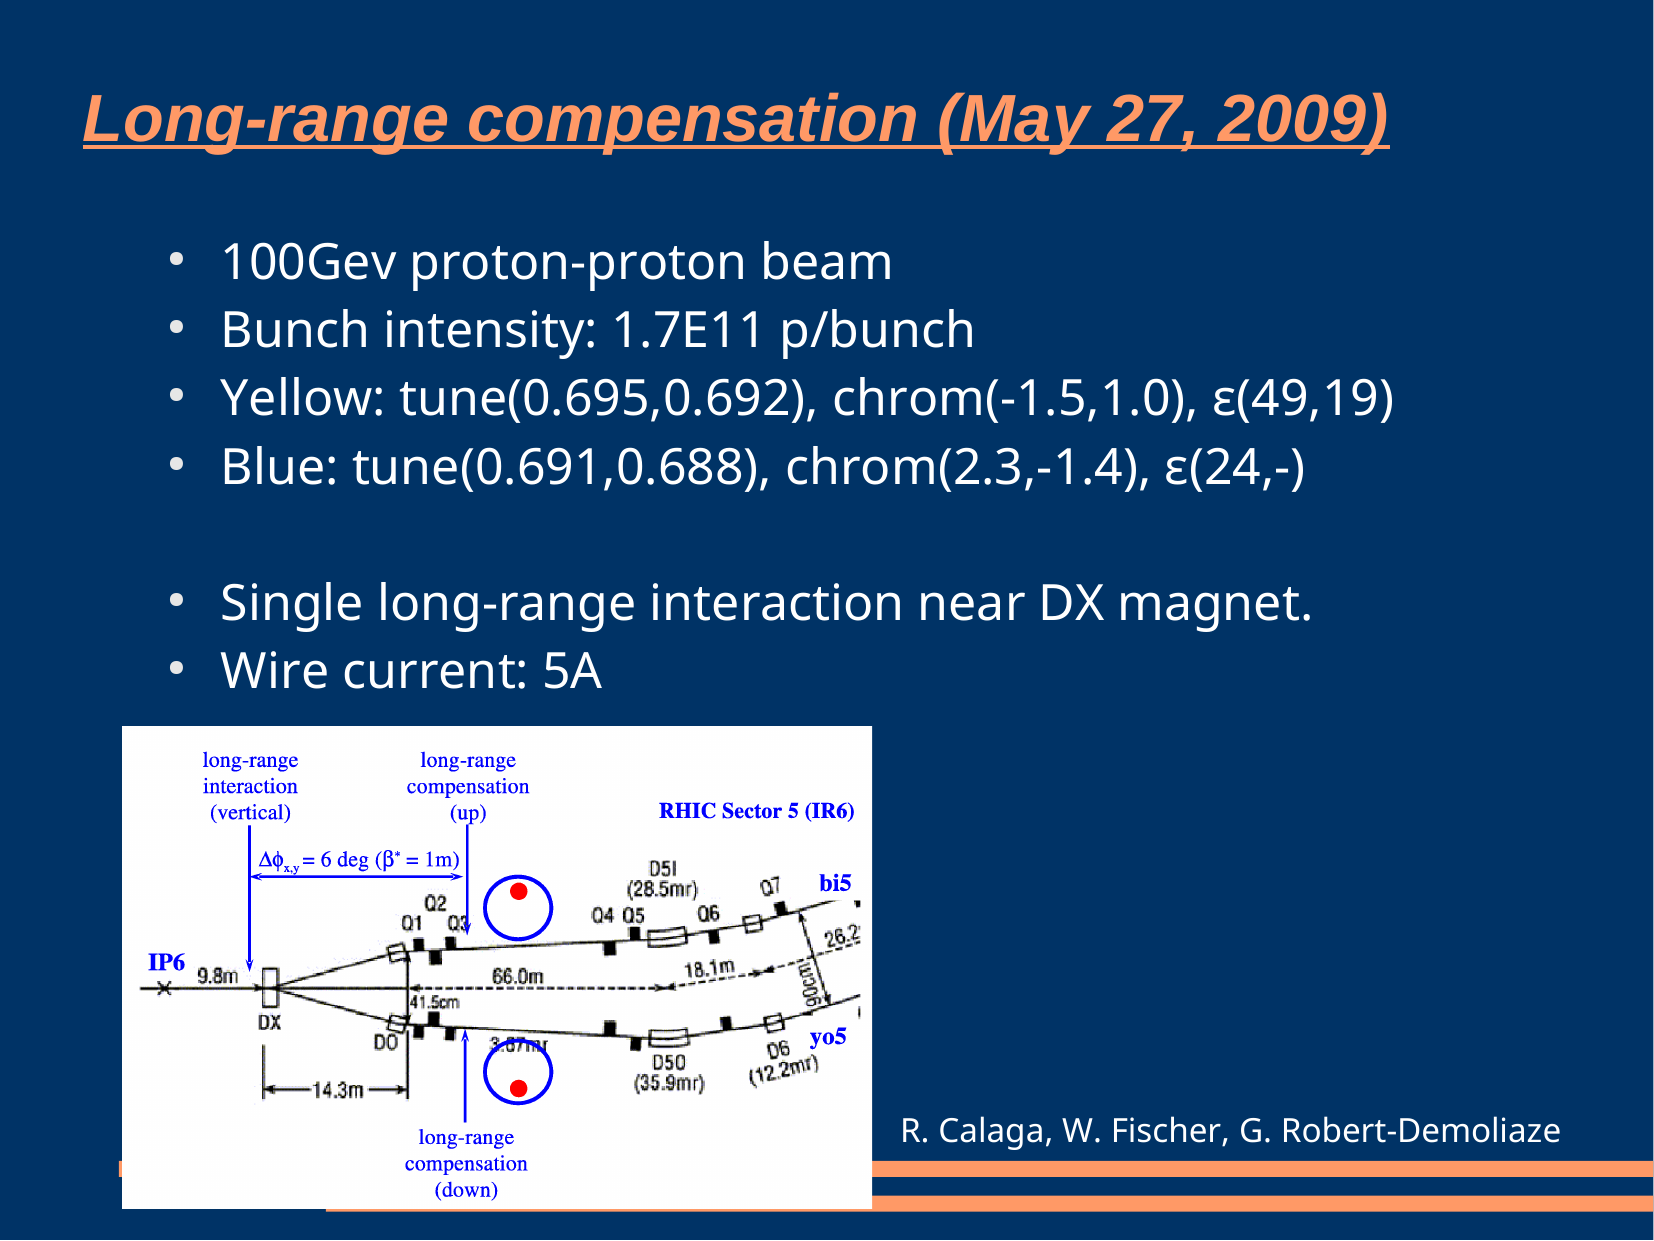

# Long-range compensation (May 27, 2009)
100Gev proton-proton beam
Bunch intensity: 1.7E11 p/bunch
Yellow: tune(0.695,0.692), chrom(-1.5,1.0), ε(49,19)
Blue: tune(0.691,0.688), chrom(2.3,-1.4), ε(24,-)
Single long-range interaction near DX magnet.
Wire current: 5A
R. Calaga, W. Fischer, G. Robert-Demoliaze